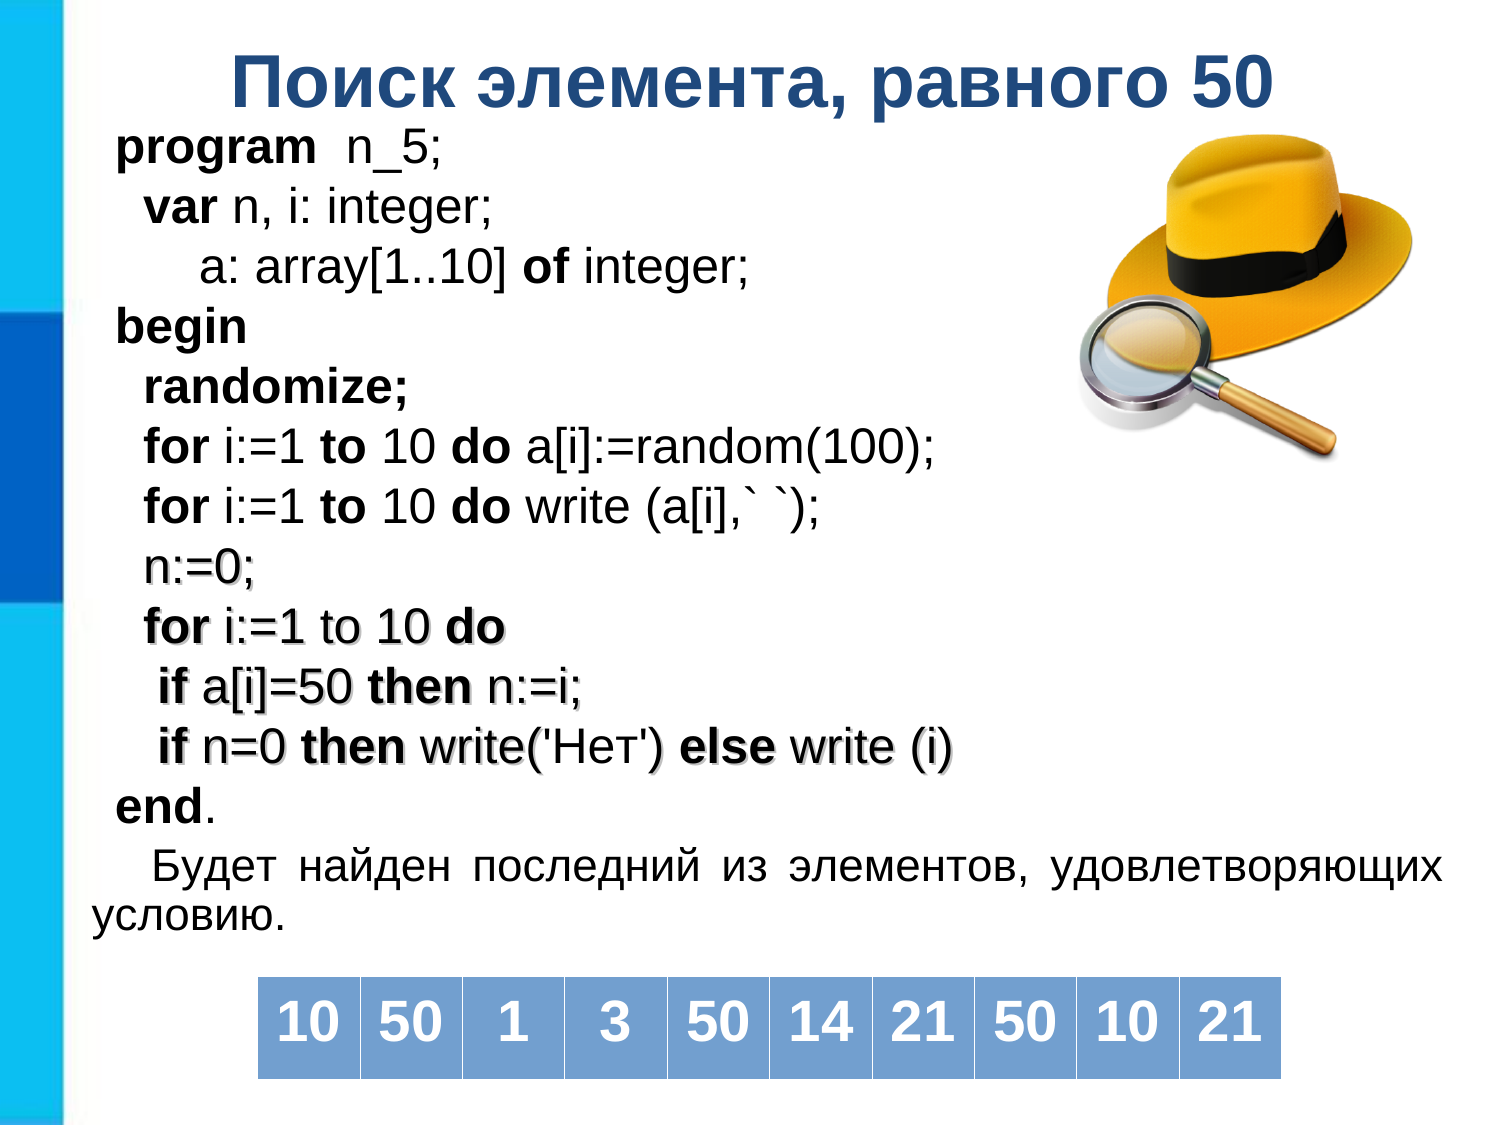

Поиск элемента, равного 50
program  n_5;
 var n, i: integer;
 a: array[1..10] of integer;
begin
 randomize;
 for i:=1 to 10 do a[i]:=random(100);
 for i:=1 to 10 do write (a[i],` `);
 n:=0;
 for i:=1 to 10 do
 if a[i]=50 then n:=i;
 if n=0 then write('Нет') else write (i)
end.
Будет найден последний из элементов, удовлетворяющих условию.
| 10 | 50 | 1 | 3 | 50 | 14 | 21 | 50 | 10 | 21 |
| --- | --- | --- | --- | --- | --- | --- | --- | --- | --- |